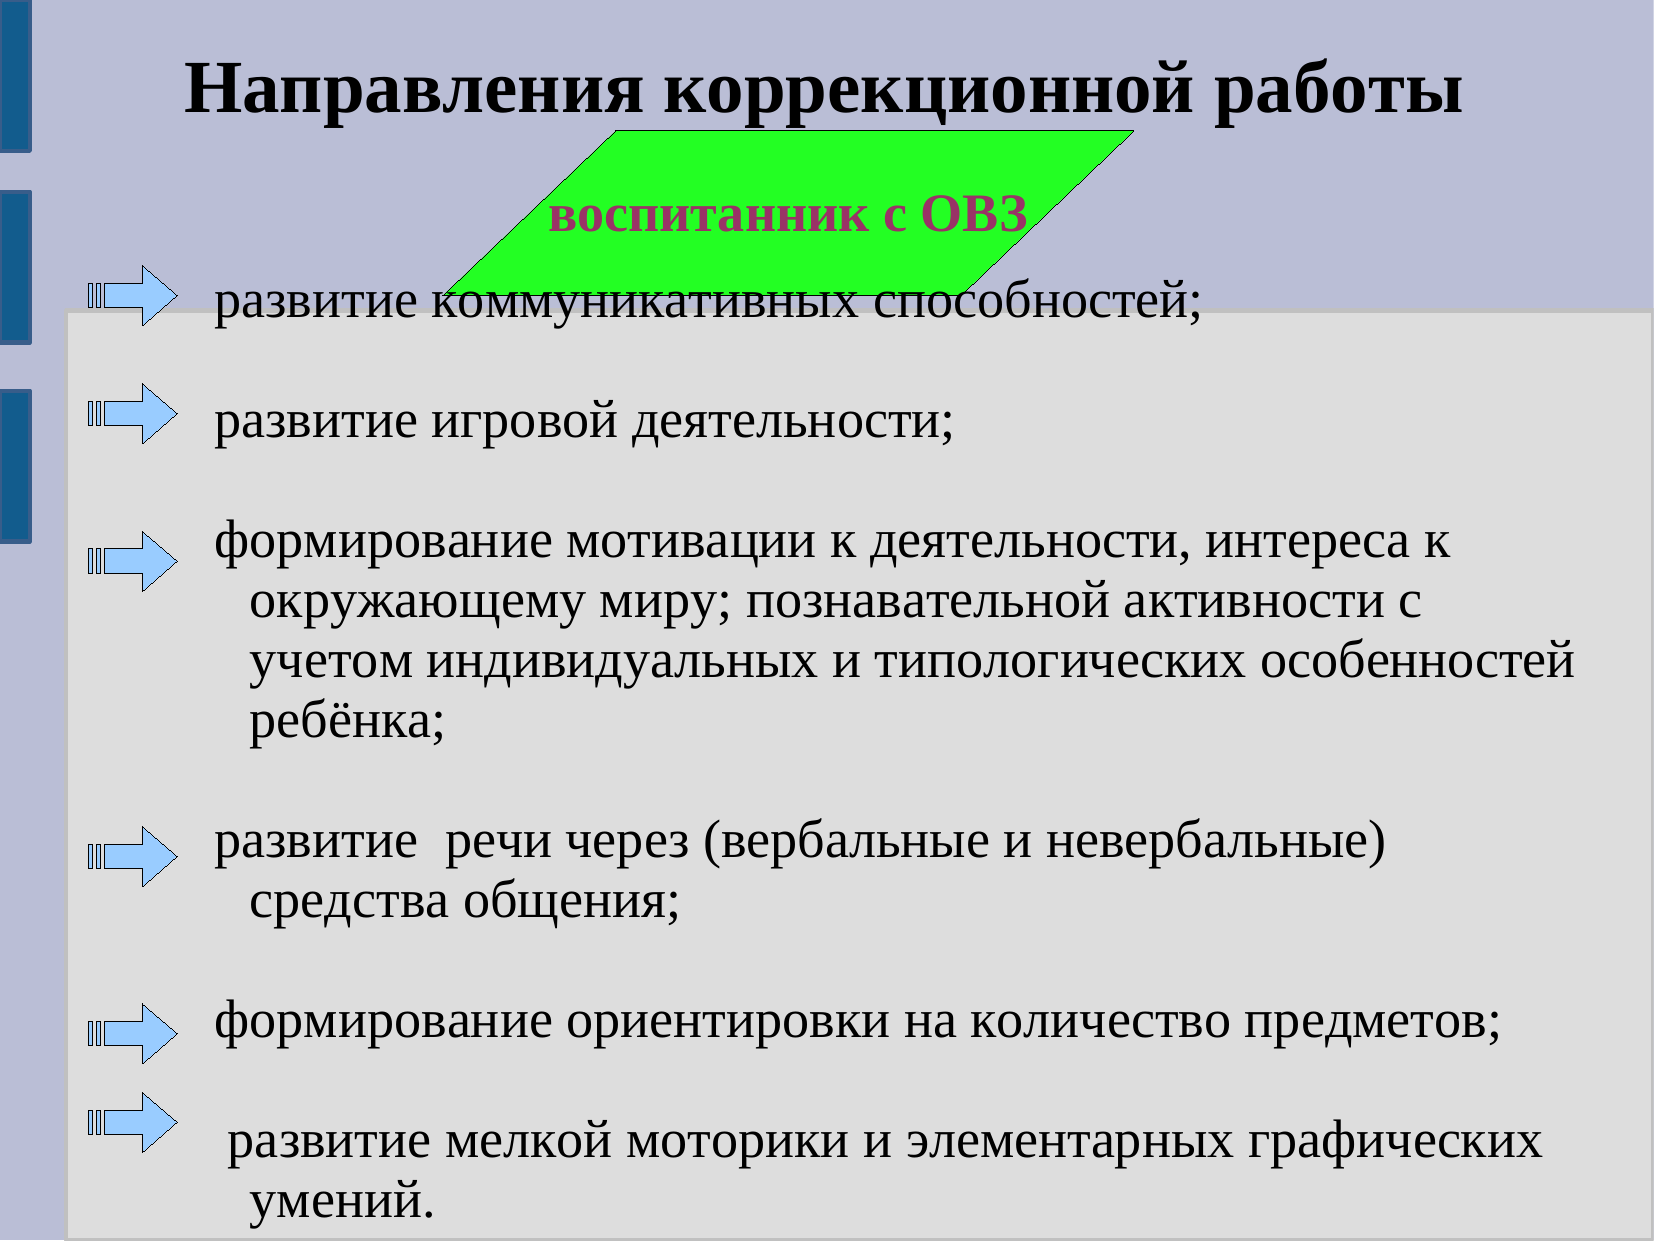

# Направления коррекционной работы
воспитанник с ОВЗ
развитие коммуникативных способностей;
развитие игровой деятельности;
формирование мотивации к деятельности, интереса к окружающему миру; познавательной активности с учетом индивидуальных и типологических особенностей ребёнка;
развитие речи через (вербальные и невербальные) средства общения;
формирование ориентировки на количество предметов;
 развитие мелкой моторики и элементарных графических умений.